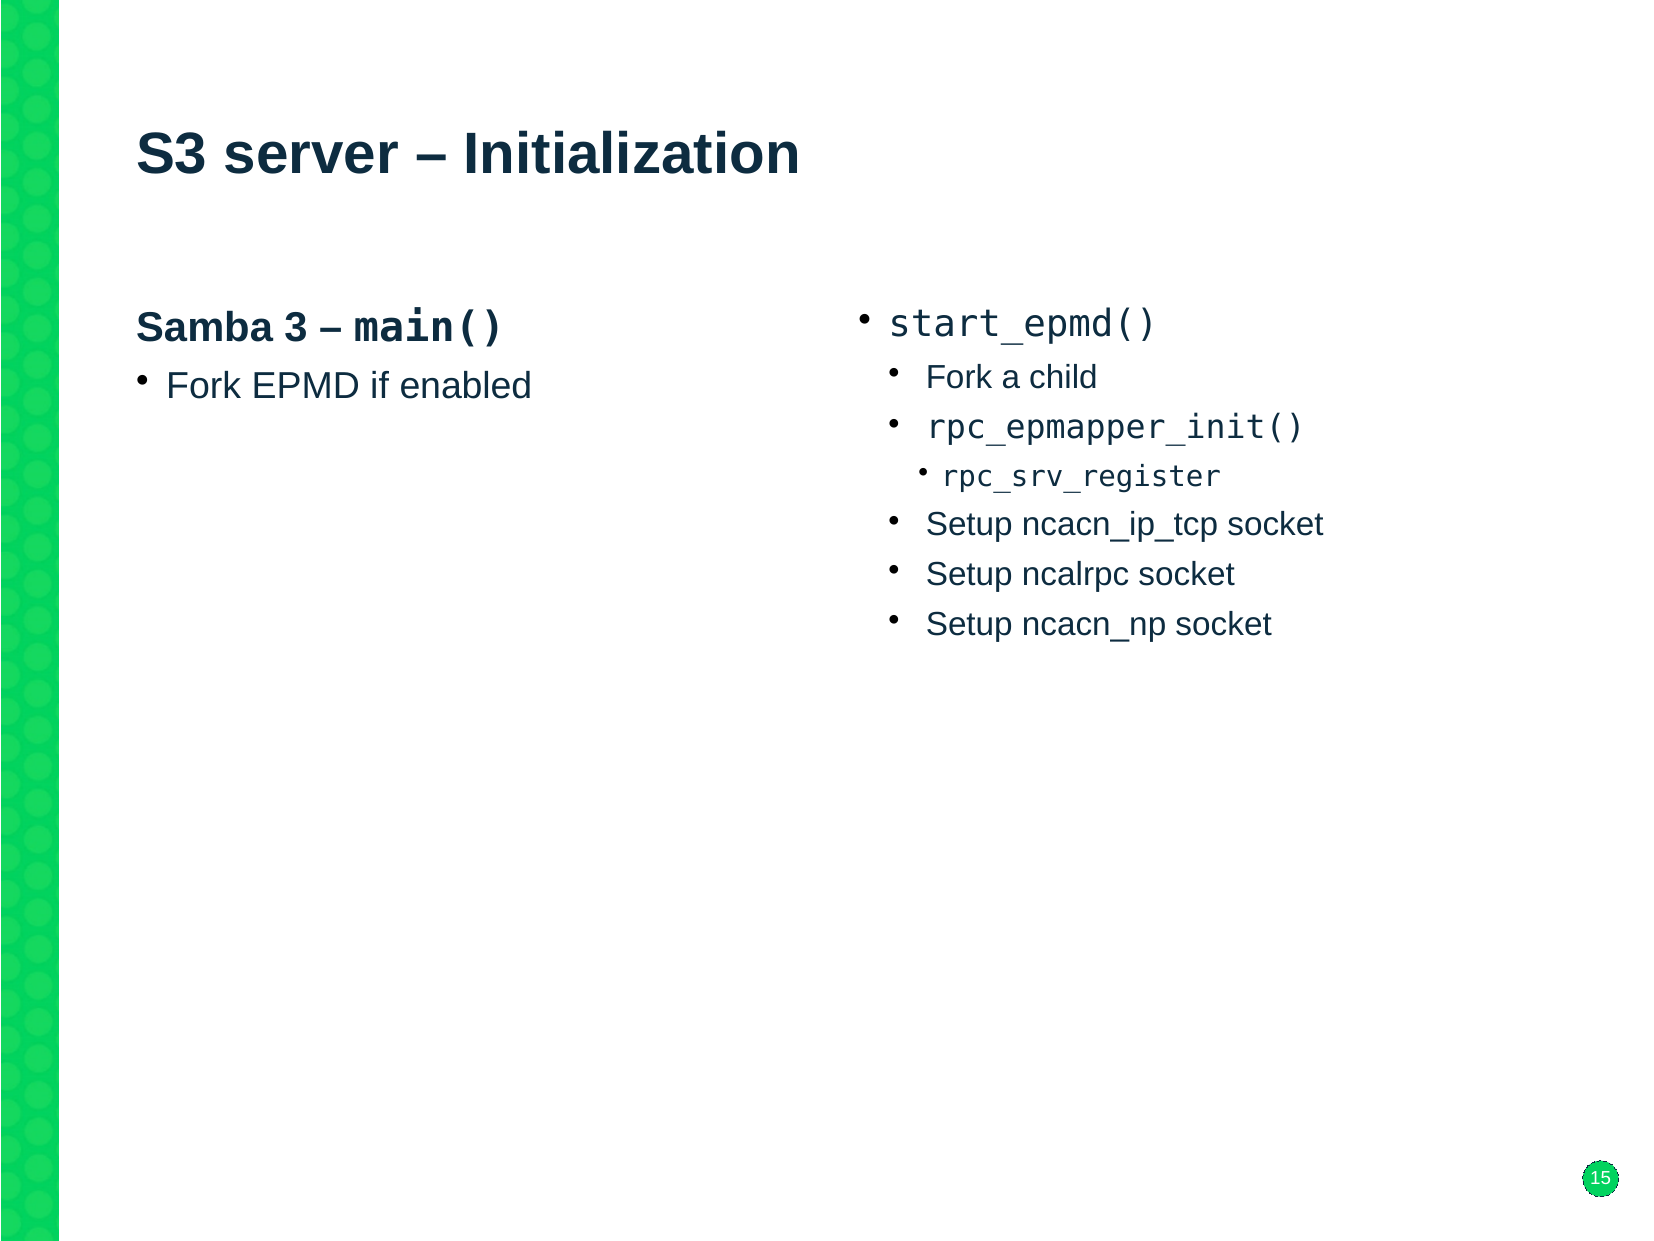

# S3 server – Initialization
Samba 3 – main()
Fork EPMD if enabled
start_epmd()
Fork a child
rpc_epmapper_init()
rpc_srv_register
Setup ncacn_ip_tcp socket
Setup ncalrpc socket
Setup ncacn_np socket
15